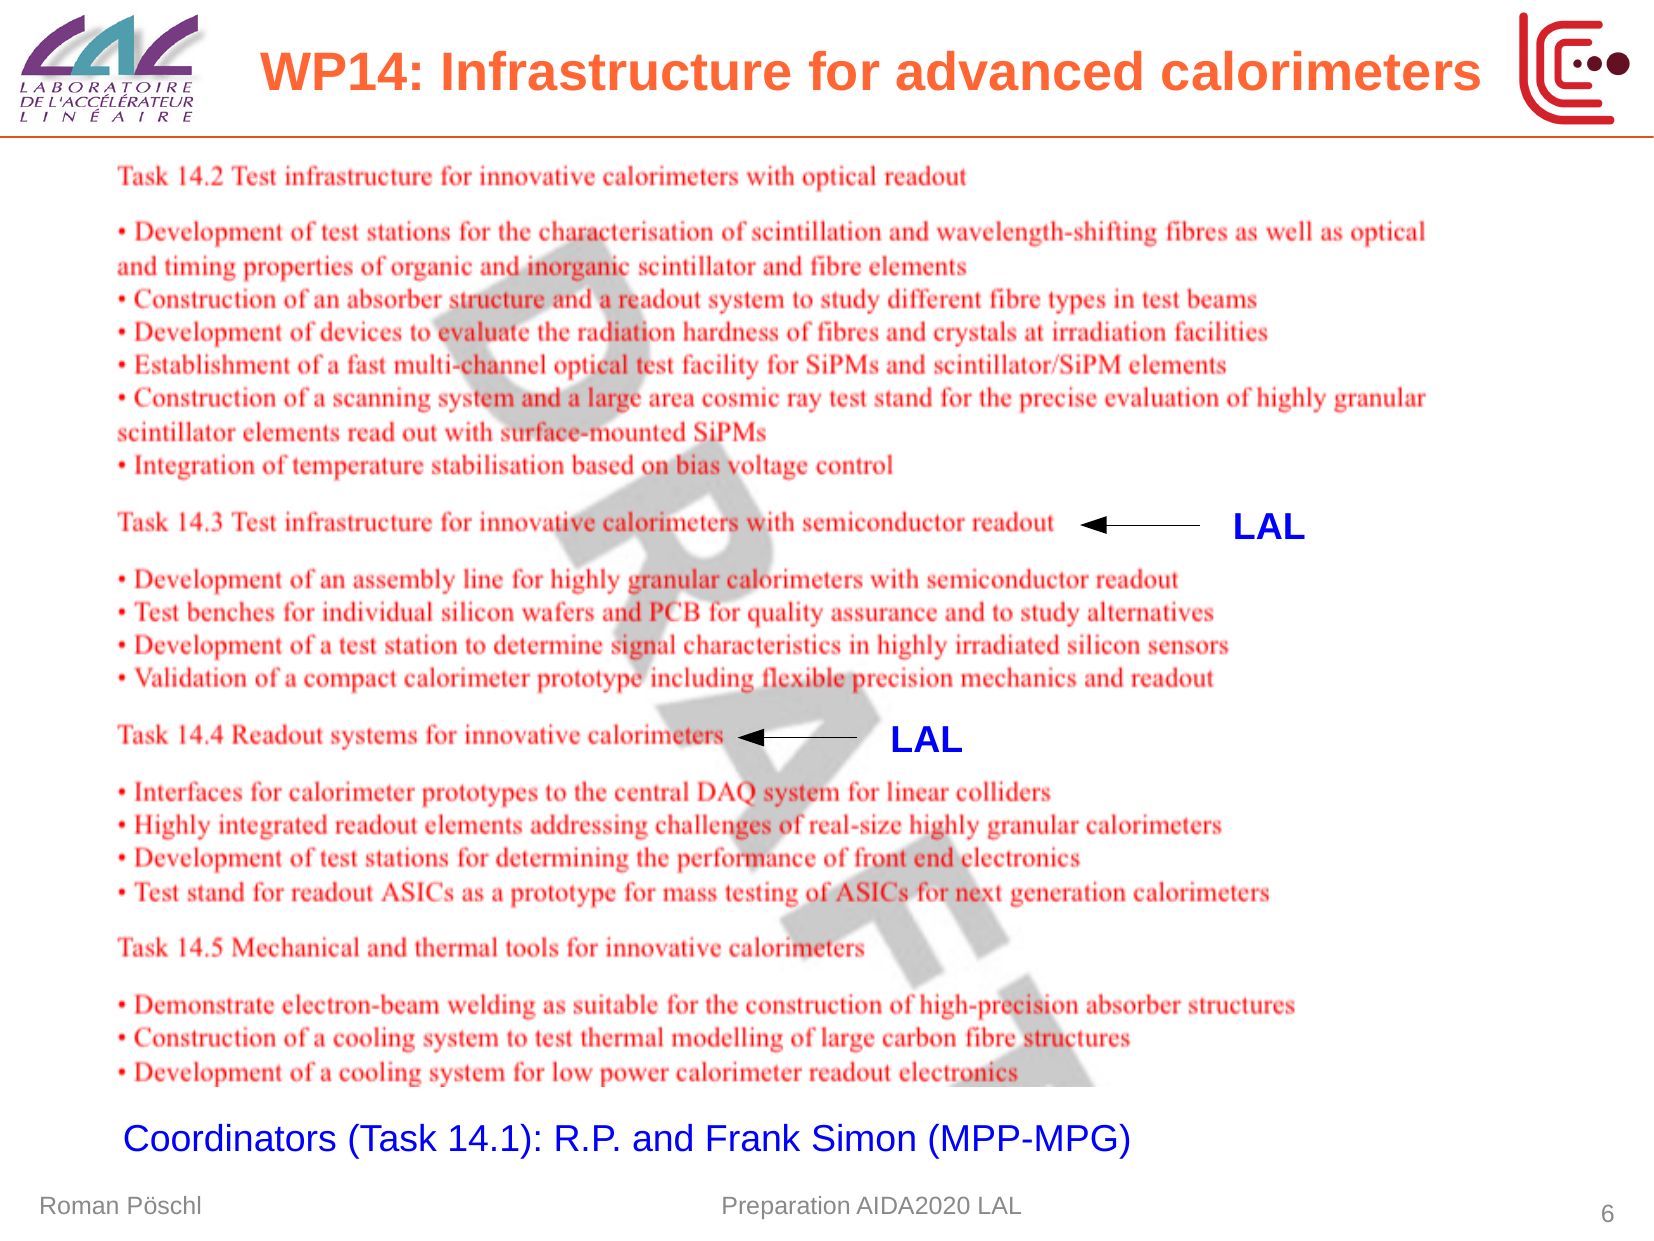

# WP14: Infrastructure for advanced calorimeters
LAL
LAL
Coordinators (Task 14.1): R.P. and Frank Simon (MPP-MPG)